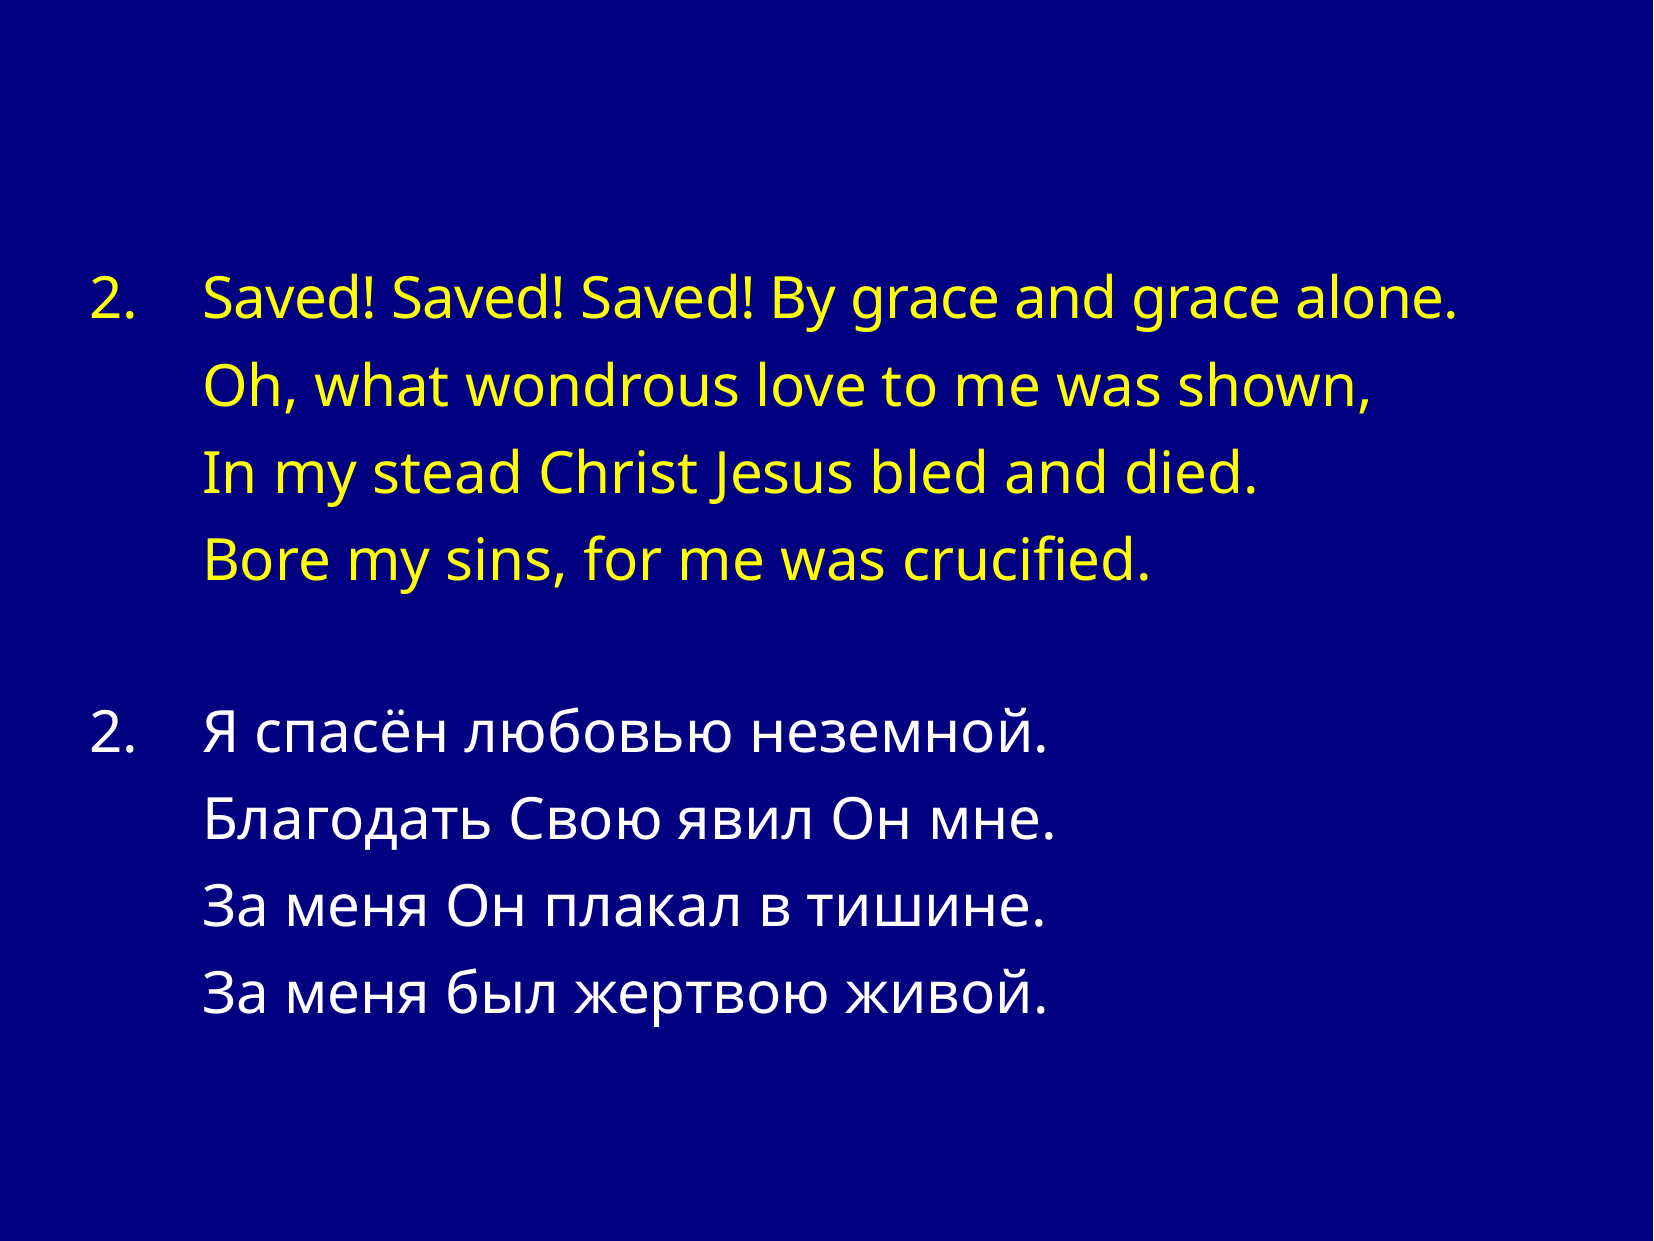

2.	Saved! Saved! Saved! By grace and grace alone.
	Oh, what wondrous love to me was shown,
	In my stead Christ Jesus bled and died.
	Bore my sins, for me was crucified.
2.	Я спасён любовью неземной.
	Благодать Свою явил Он мне.
	За меня Он плакал в тишине.
	За меня был жертвою живой.